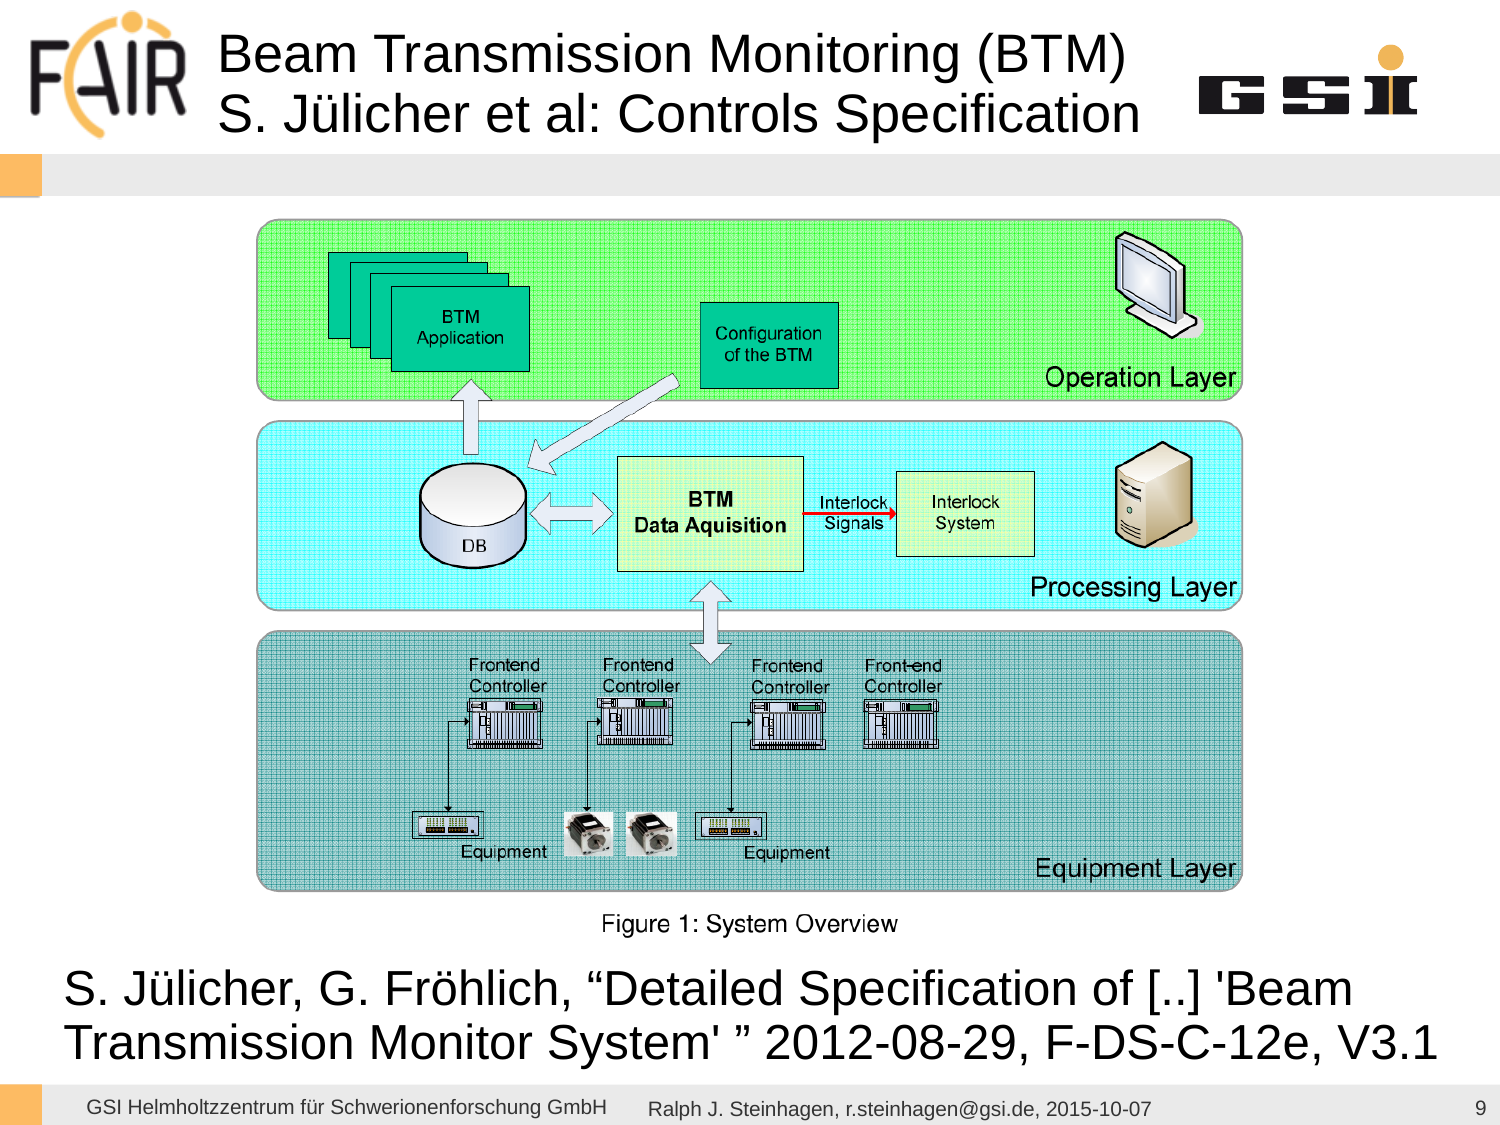

# Beam Transmission Monitoring (BTM) S. Jülicher et al: Controls Specification
S. Jülicher, G. Fröhlich, “Detailed Specification of [..] 'Beam Transmission Monitor System' ” 2012-08-29, F-DS-C-12e, V3.1